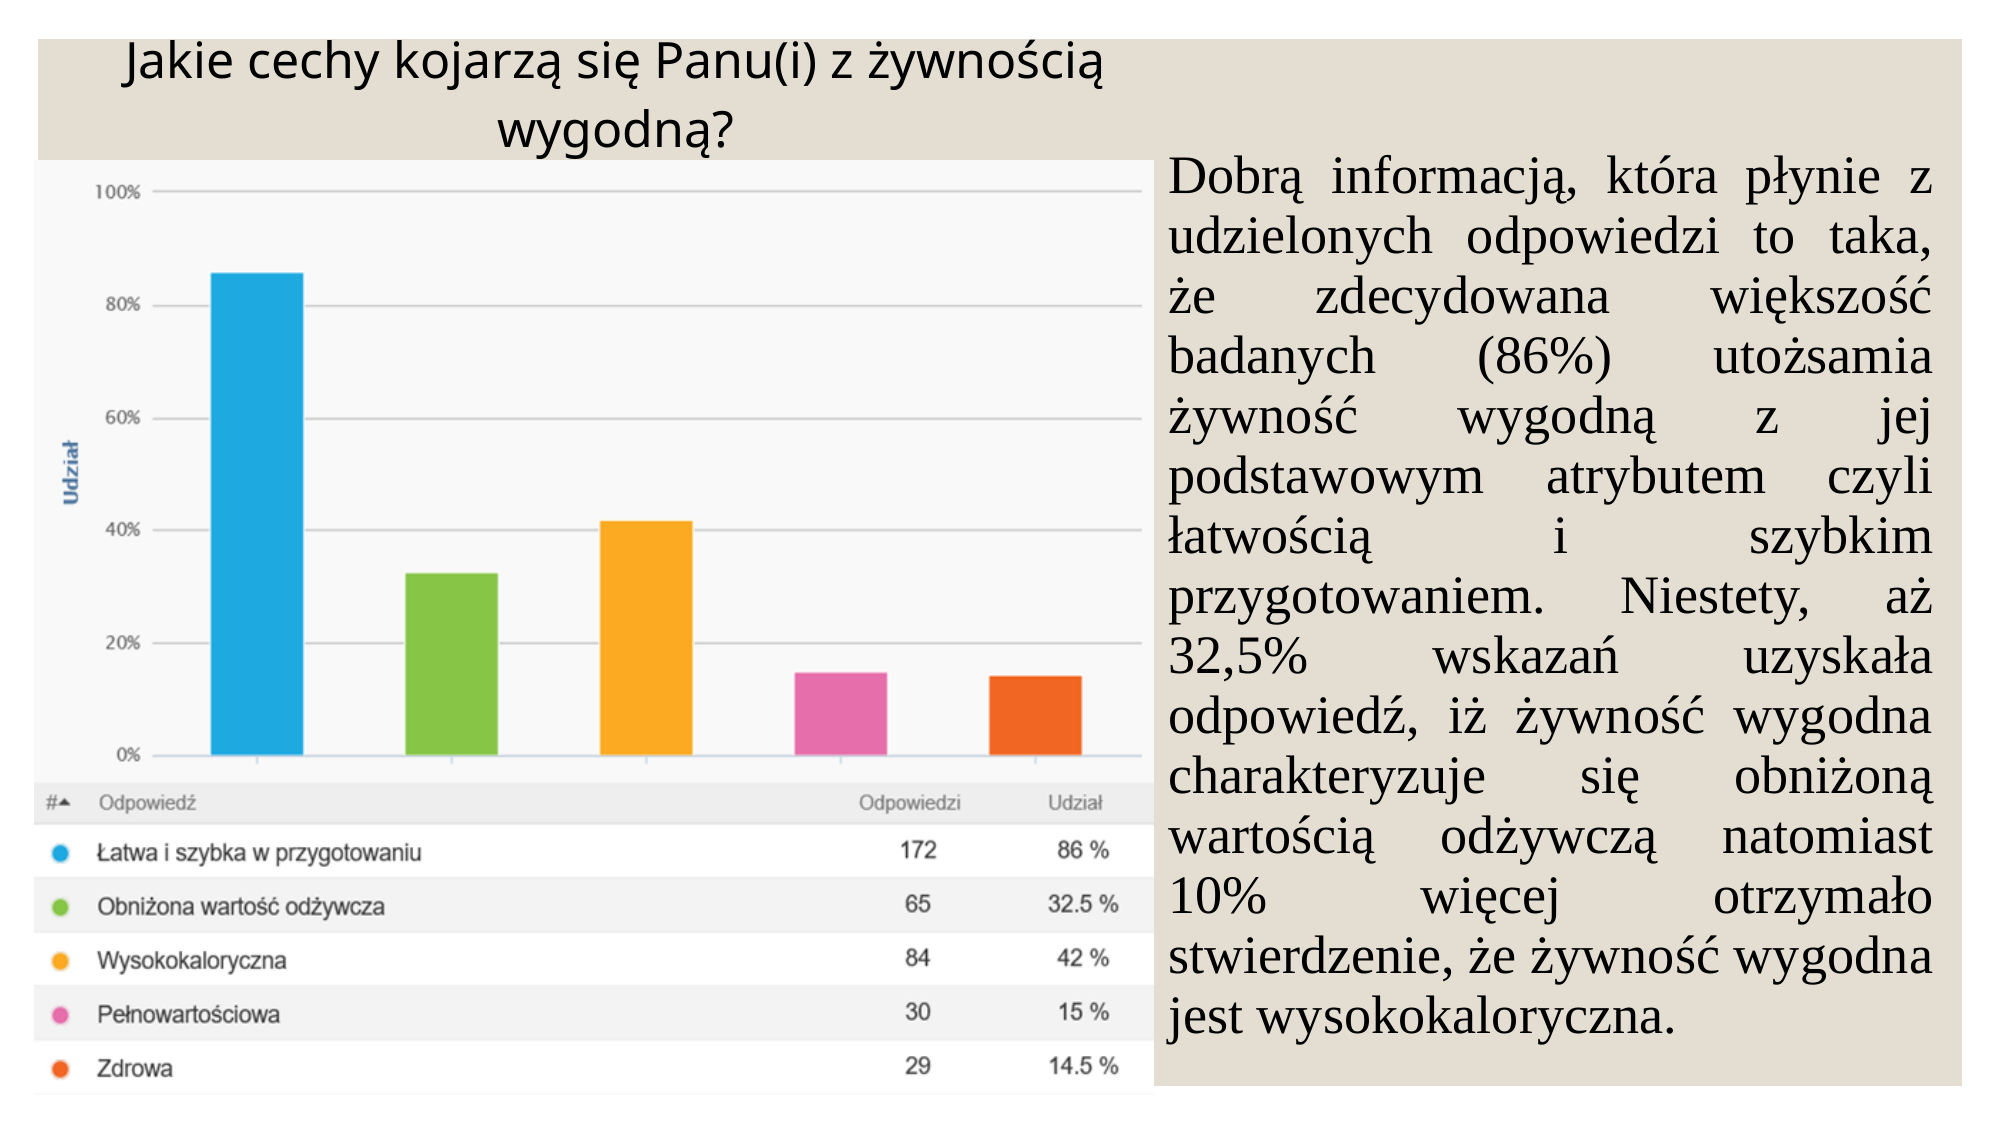

Jakie cechy kojarzą się Panu(i) z żywnością wygodną?
Dobrą informacją, która płynie z udzielonych odpowiedzi to taka, że zdecydowana większość badanych (86%) utożsamia żywność wygodną z jej podstawowym atrybutem czyli łatwością i szybkim przygotowaniem. Niestety, aż 32,5% wskazań uzyskała odpowiedź, iż żywność wygodna charakteryzuje się obniżoną wartością odżywczą natomiast 10% więcej otrzymało stwierdzenie, że żywność wygodna jest wysokokaloryczna.